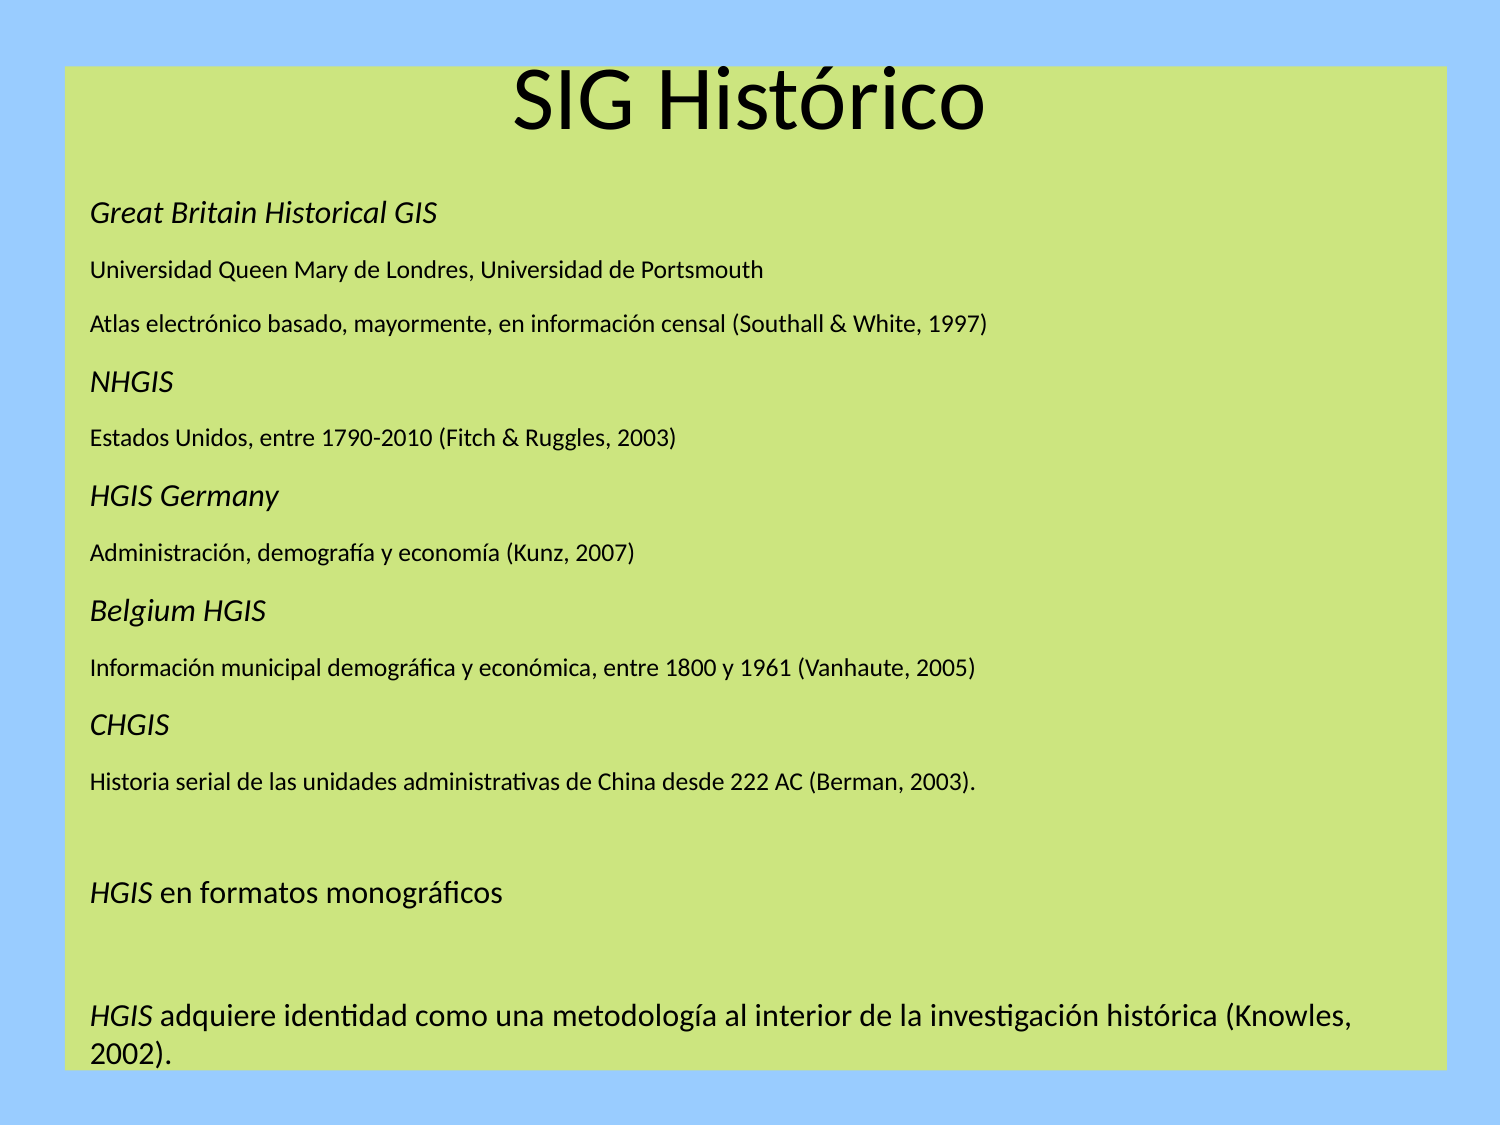

# SIG Histórico
Great Britain Historical GIS
Universidad Queen Mary de Londres, Universidad de Portsmouth
Atlas electrónico basado, mayormente, en información censal (Southall & White, 1997)
NHGIS
Estados Unidos, entre 1790-2010 (Fitch & Ruggles, 2003)
HGIS Germany
Administración, demografía y economía (Kunz, 2007)
Belgium HGIS
Información municipal demográfica y económica, entre 1800 y 1961 (Vanhaute, 2005)
CHGIS
Historia serial de las unidades administrativas de China desde 222 AC (Berman, 2003).
HGIS en formatos monográficos
HGIS adquiere identidad como una metodología al interior de la investigación histórica (Knowles, 2002).